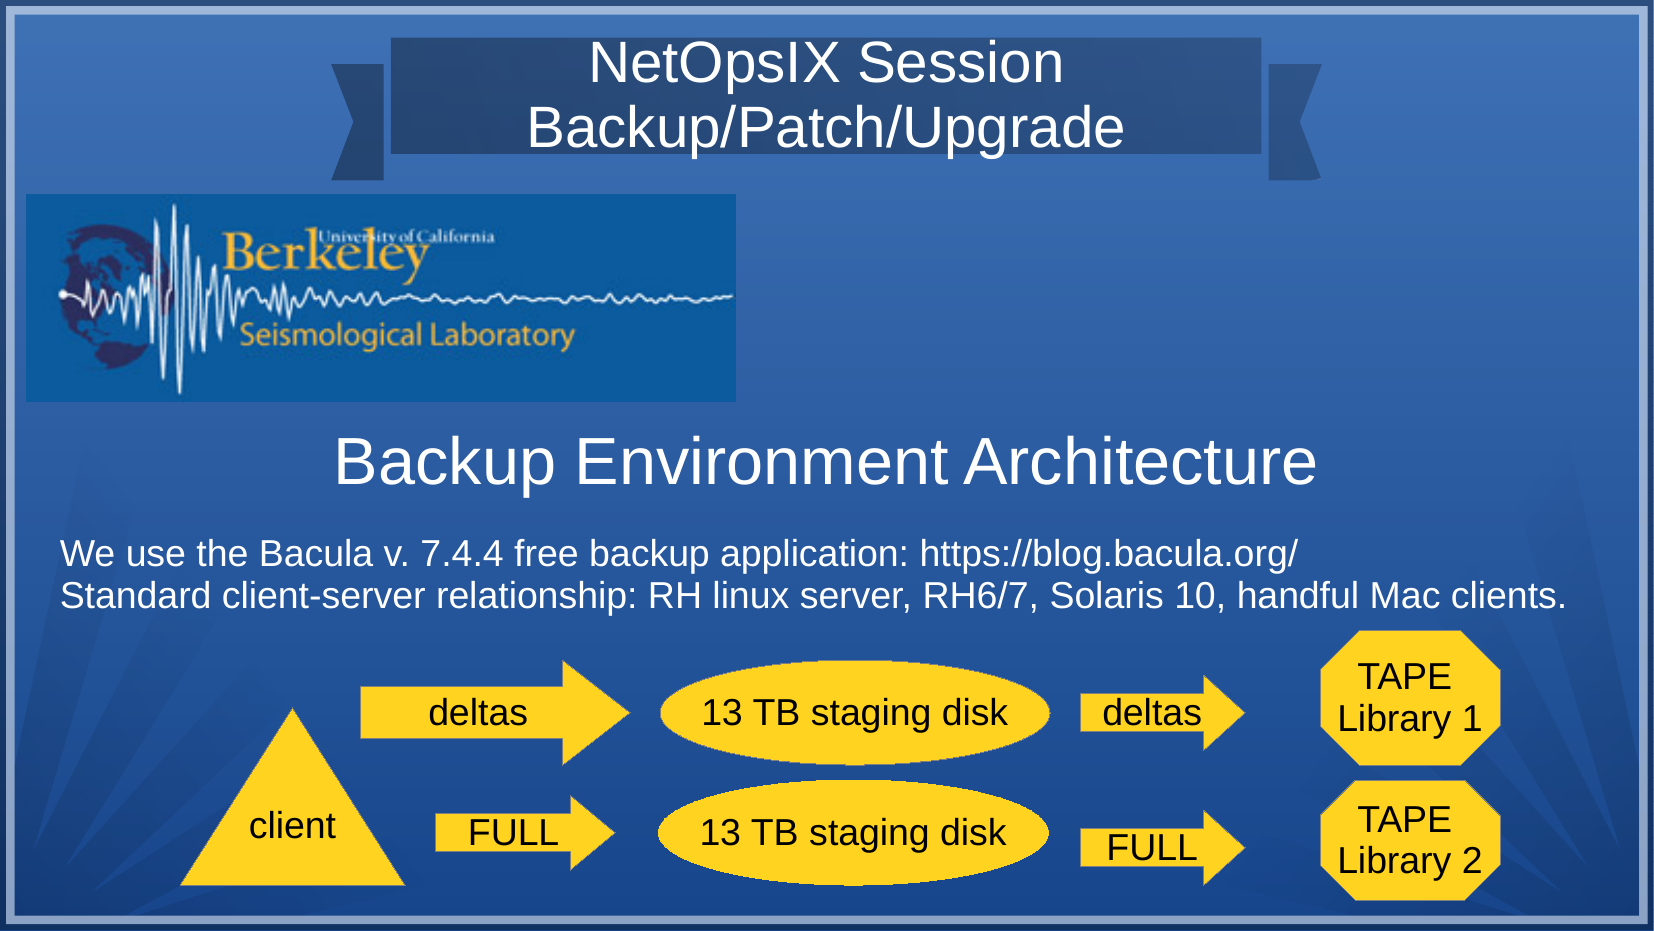

# NetOpsIX Session Backup/Patch/Upgrade
Backup Environment Architecture
We use the Bacula v. 7.4.4 free backup application: https://blog.bacula.org/
Standard client-server relationship: RH linux server, RH6/7, Solaris 10, handful Mac clients.
TAPE
Library 1
deltas
13 TB staging disk
deltas
client
13 TB staging disk
TAPE
Library 2
FULL
FULL